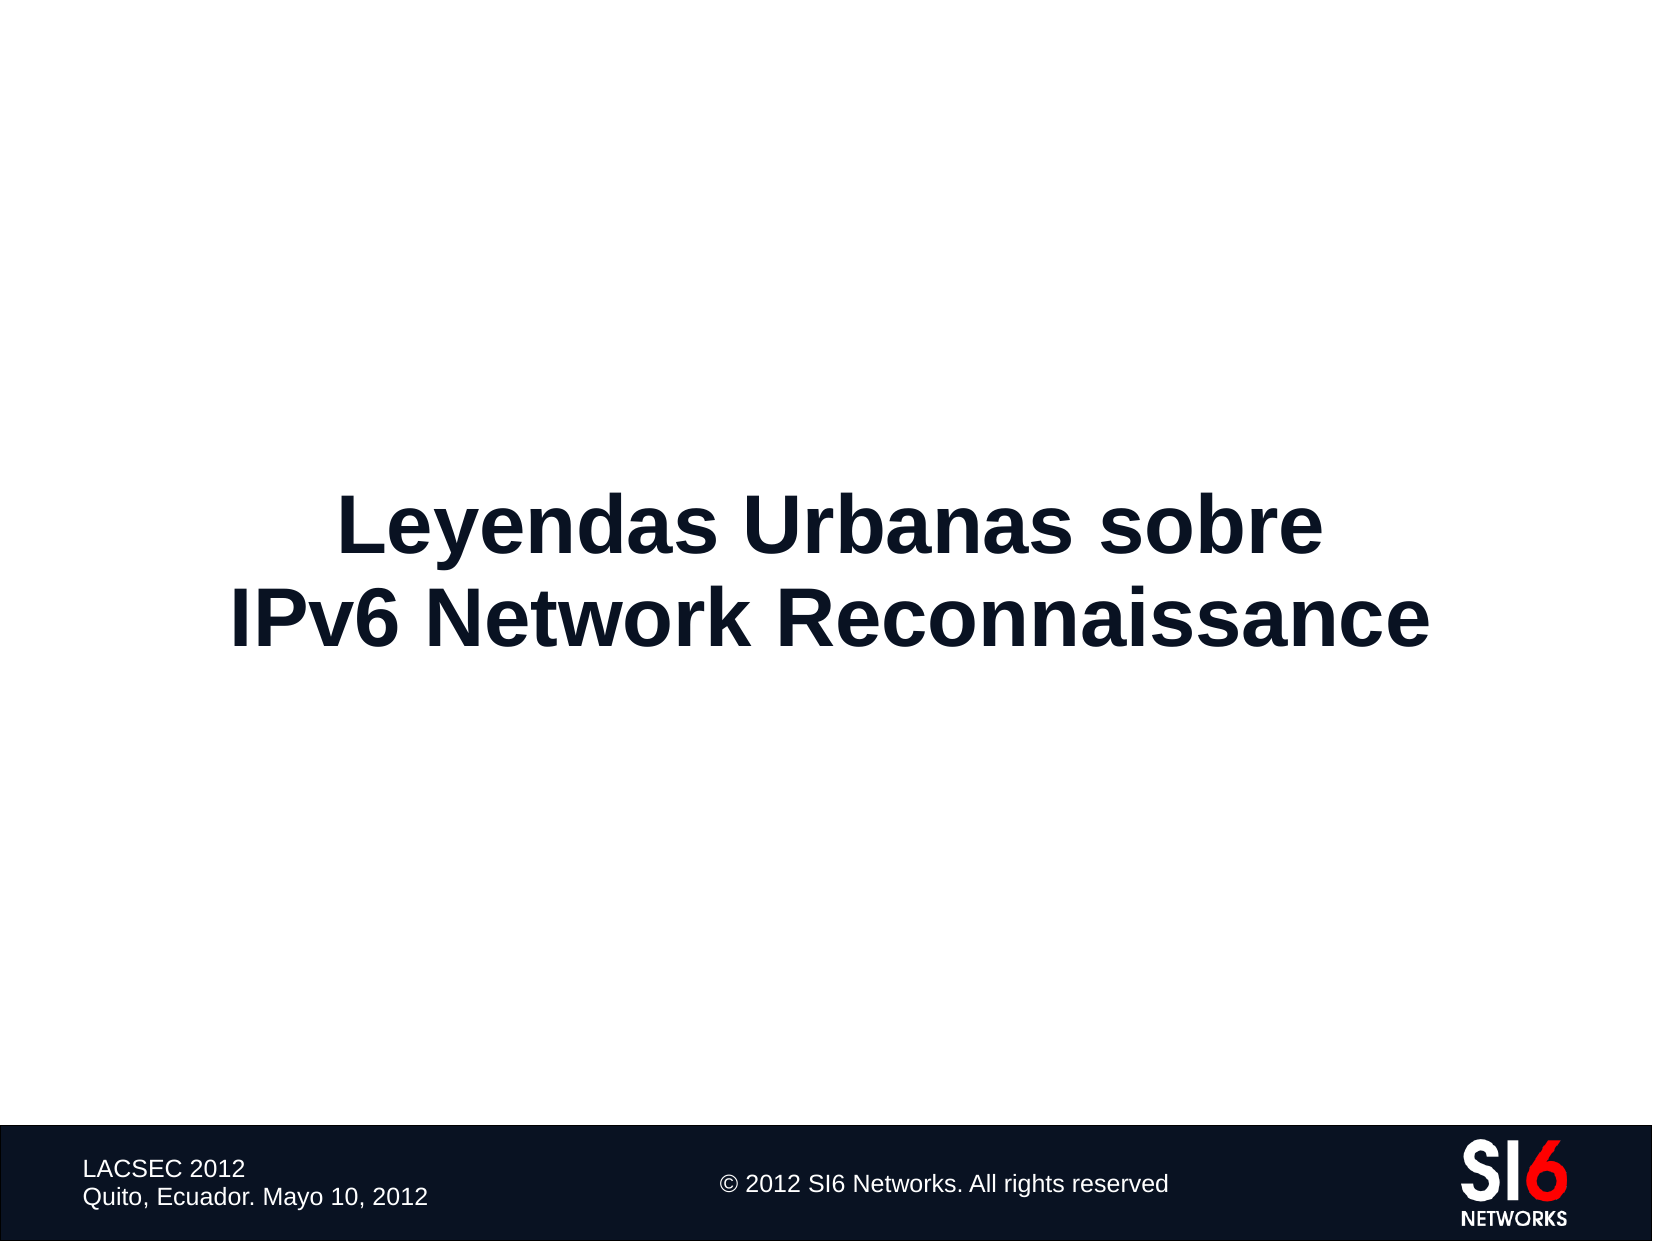

# Leyendas Urbanas sobre IPv6 Network Reconnaissance
5